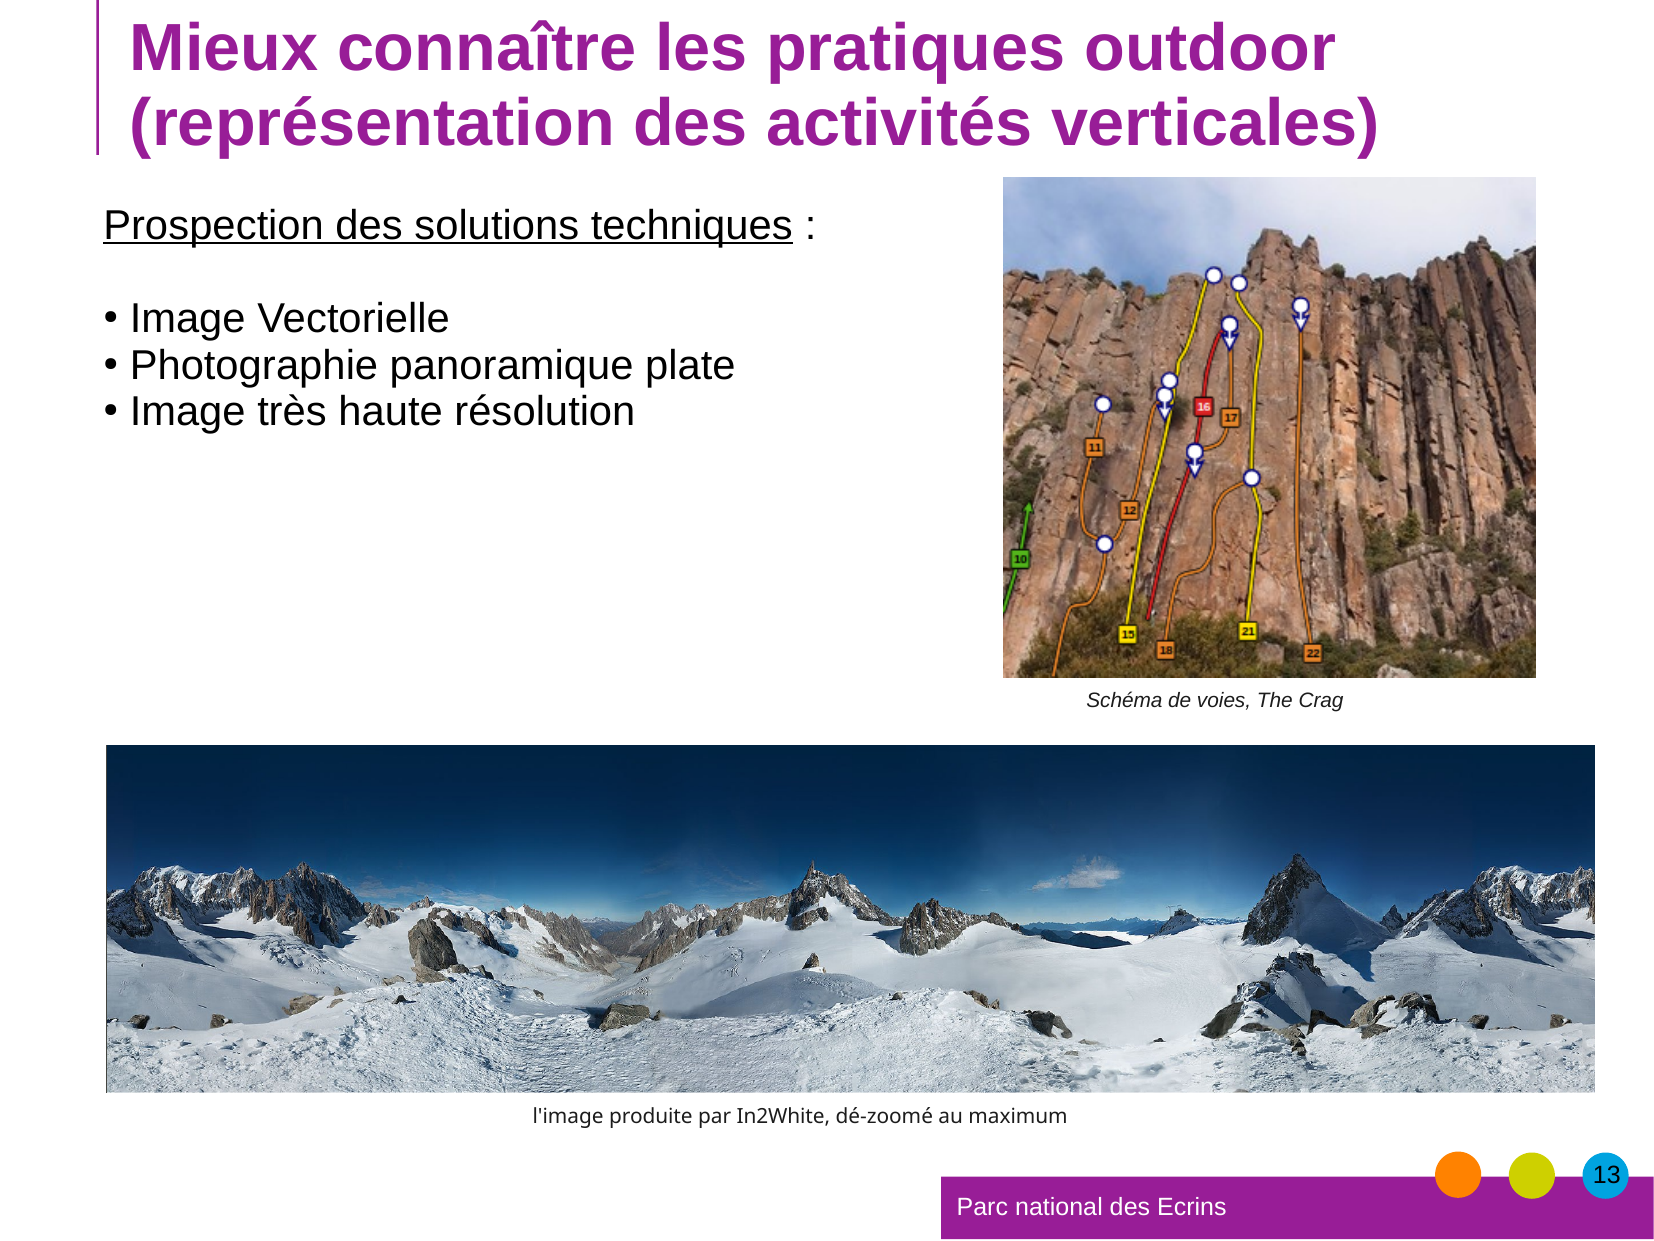

# Mieux connaître les pratiques outdoor (représentation des activités verticales)
Prospection des solutions techniques :
 Image Vectorielle
 Photographie panoramique plate
 Image très haute résolution
Schéma de voies, The Crag
l'image produite par In2White, dé-zoomé au maximum